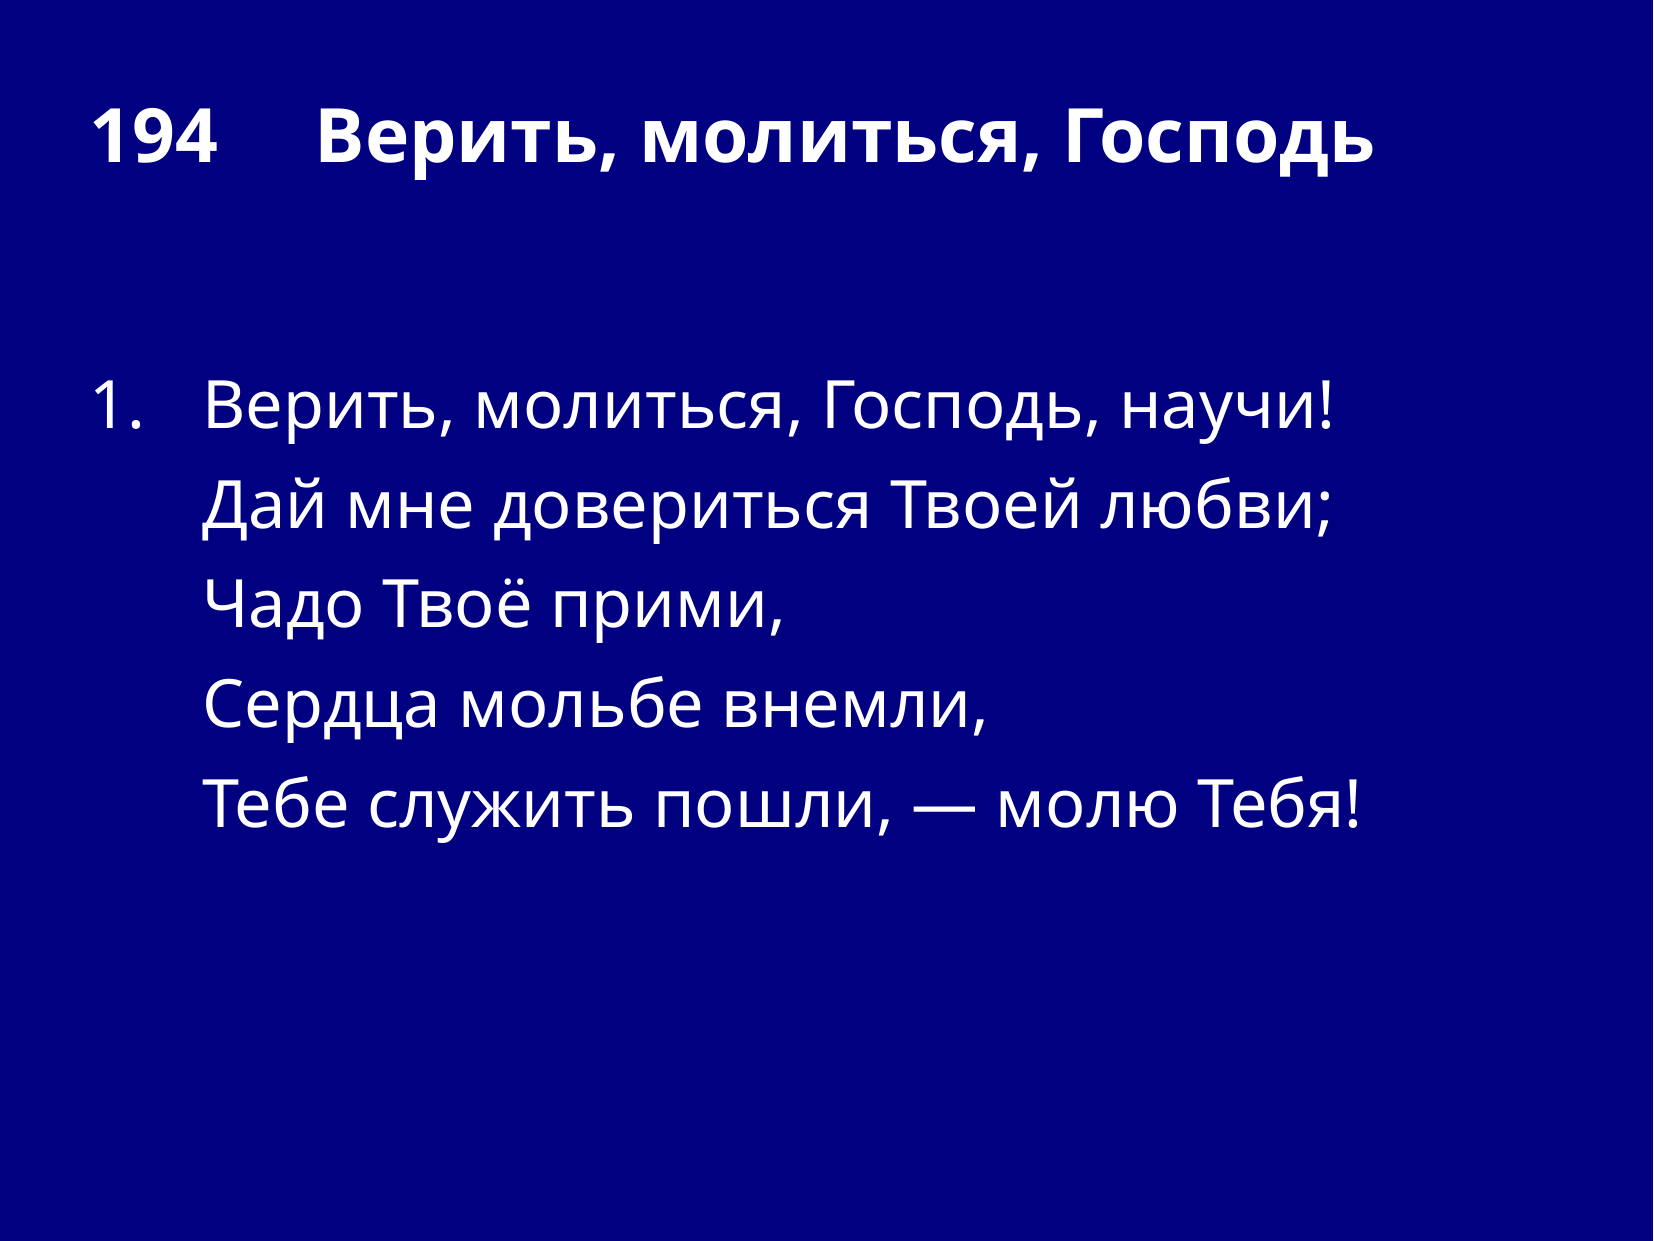

194	Верить, молиться, Господь
1.	Верить, молиться, Господь, научи!
	Дай мне довериться Твоей любви;
	Чадо Твоё прими,
	Сердца мольбе внемли,
	Тебе служить пошли, — молю Тебя!